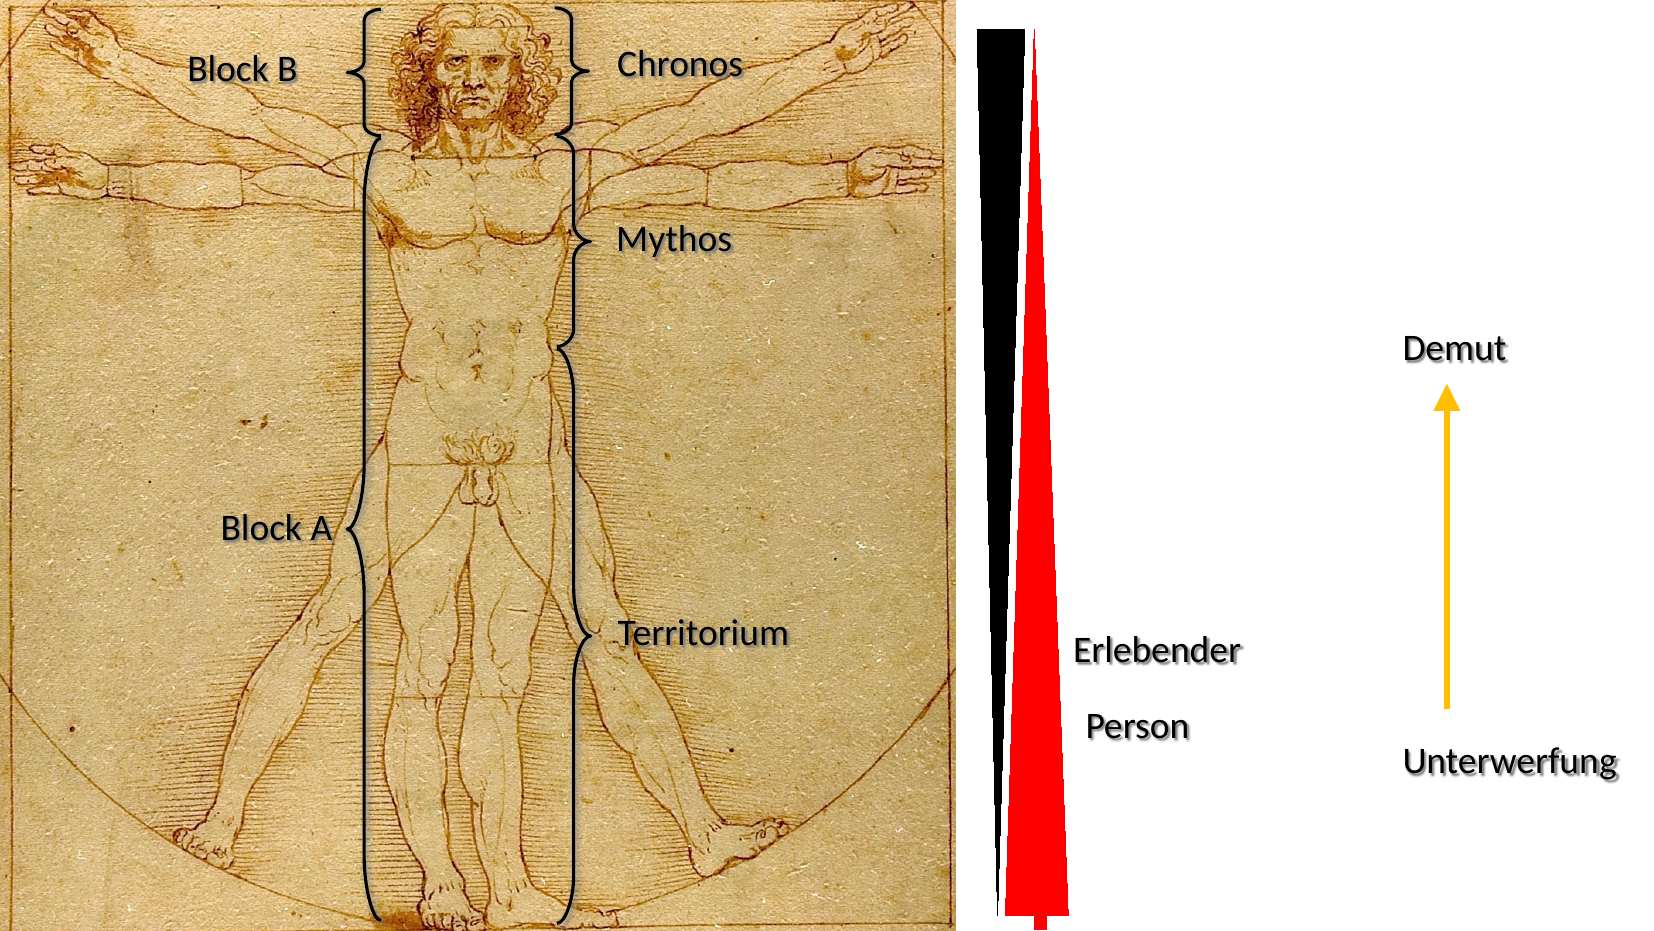

Chronos
Block B
Mythos
Demut
Block A
Territorium
Erlebender
Person
Unterwerfung